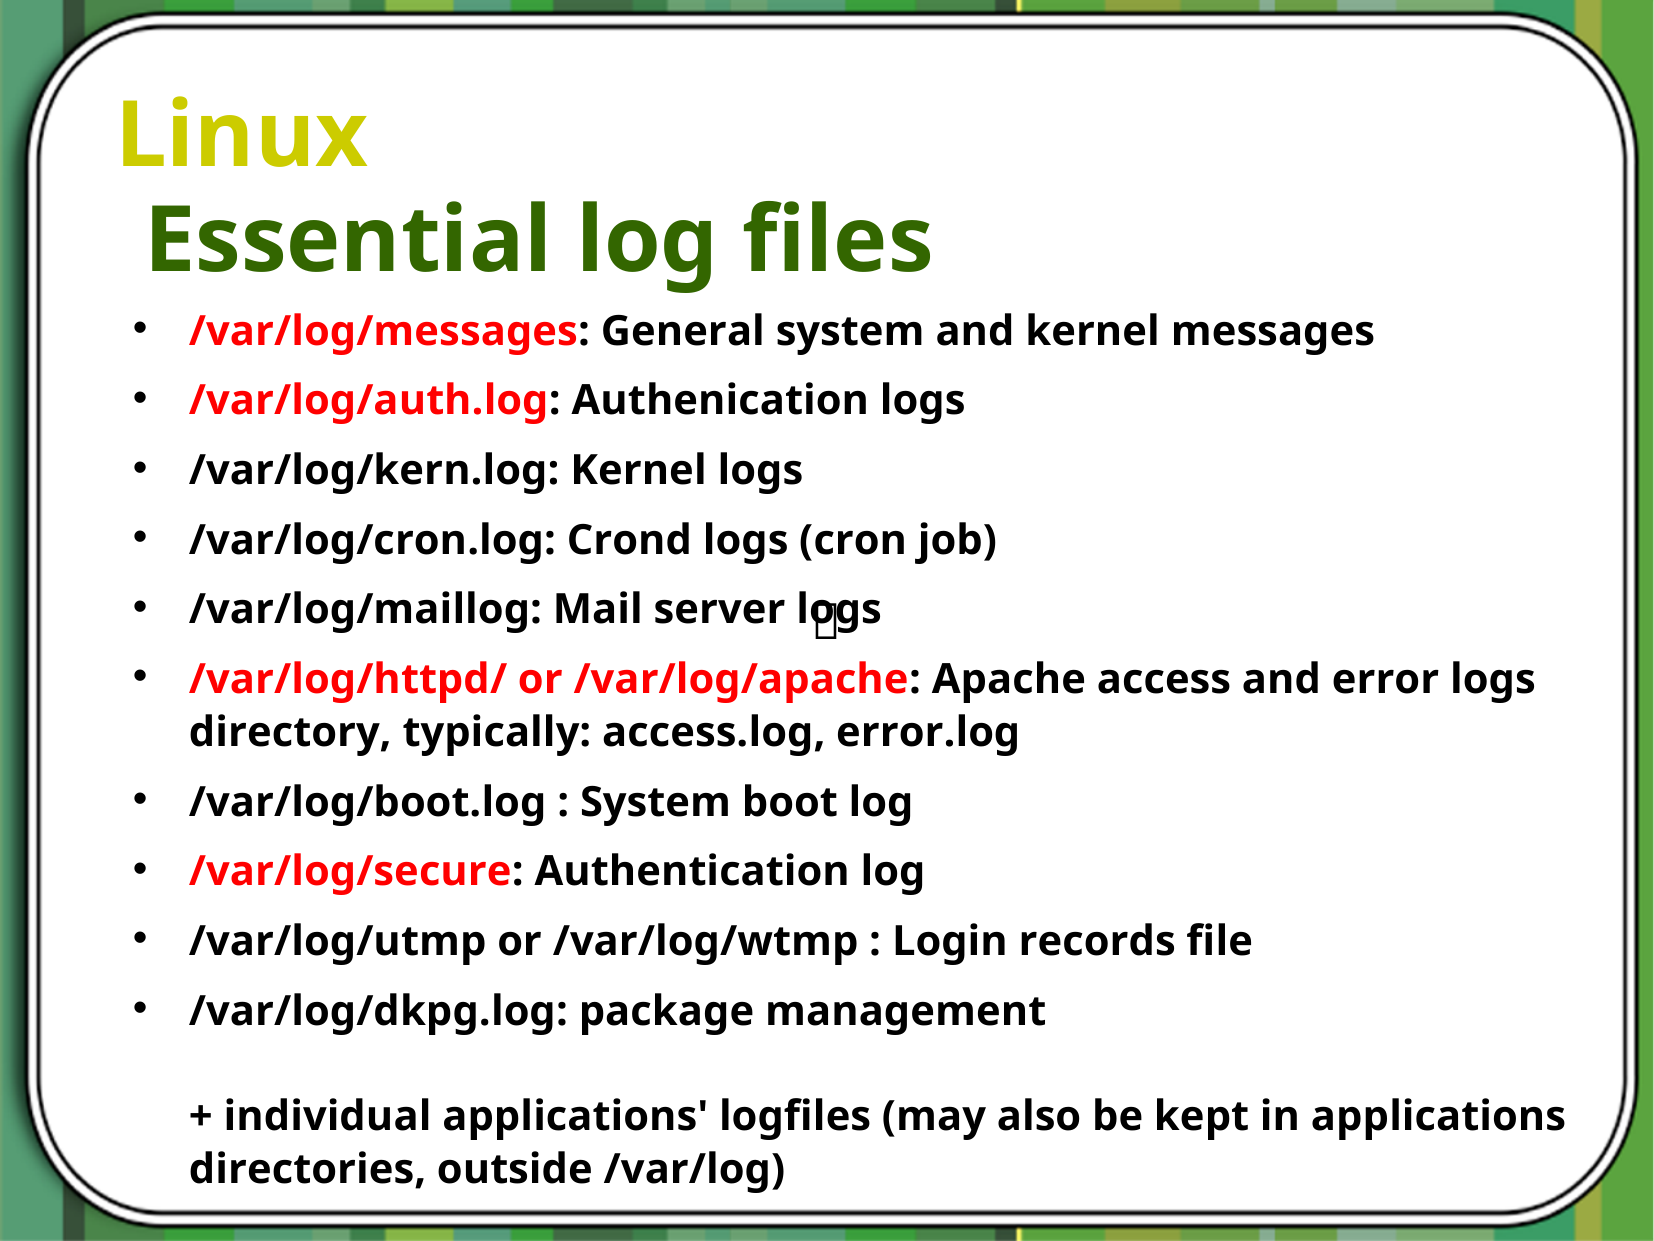

ﾽ
# Linux
Essential log files
/var/log/messages: General system and kernel messages
/var/log/auth.log: Authenication logs
/var/log/kern.log: Kernel logs
/var/log/cron.log: Crond logs (cron job)
/var/log/maillog: Mail server logs
/var/log/httpd/ or /var/log/apache: Apache access and error logs directory, typically: access.log, error.log
/var/log/boot.log : System boot log
/var/log/secure: Authentication log
/var/log/utmp or /var/log/wtmp : Login records file
/var/log/dkpg.log: package management
+ individual applications' logfiles (may also be kept in applications directories, outside /var/log)